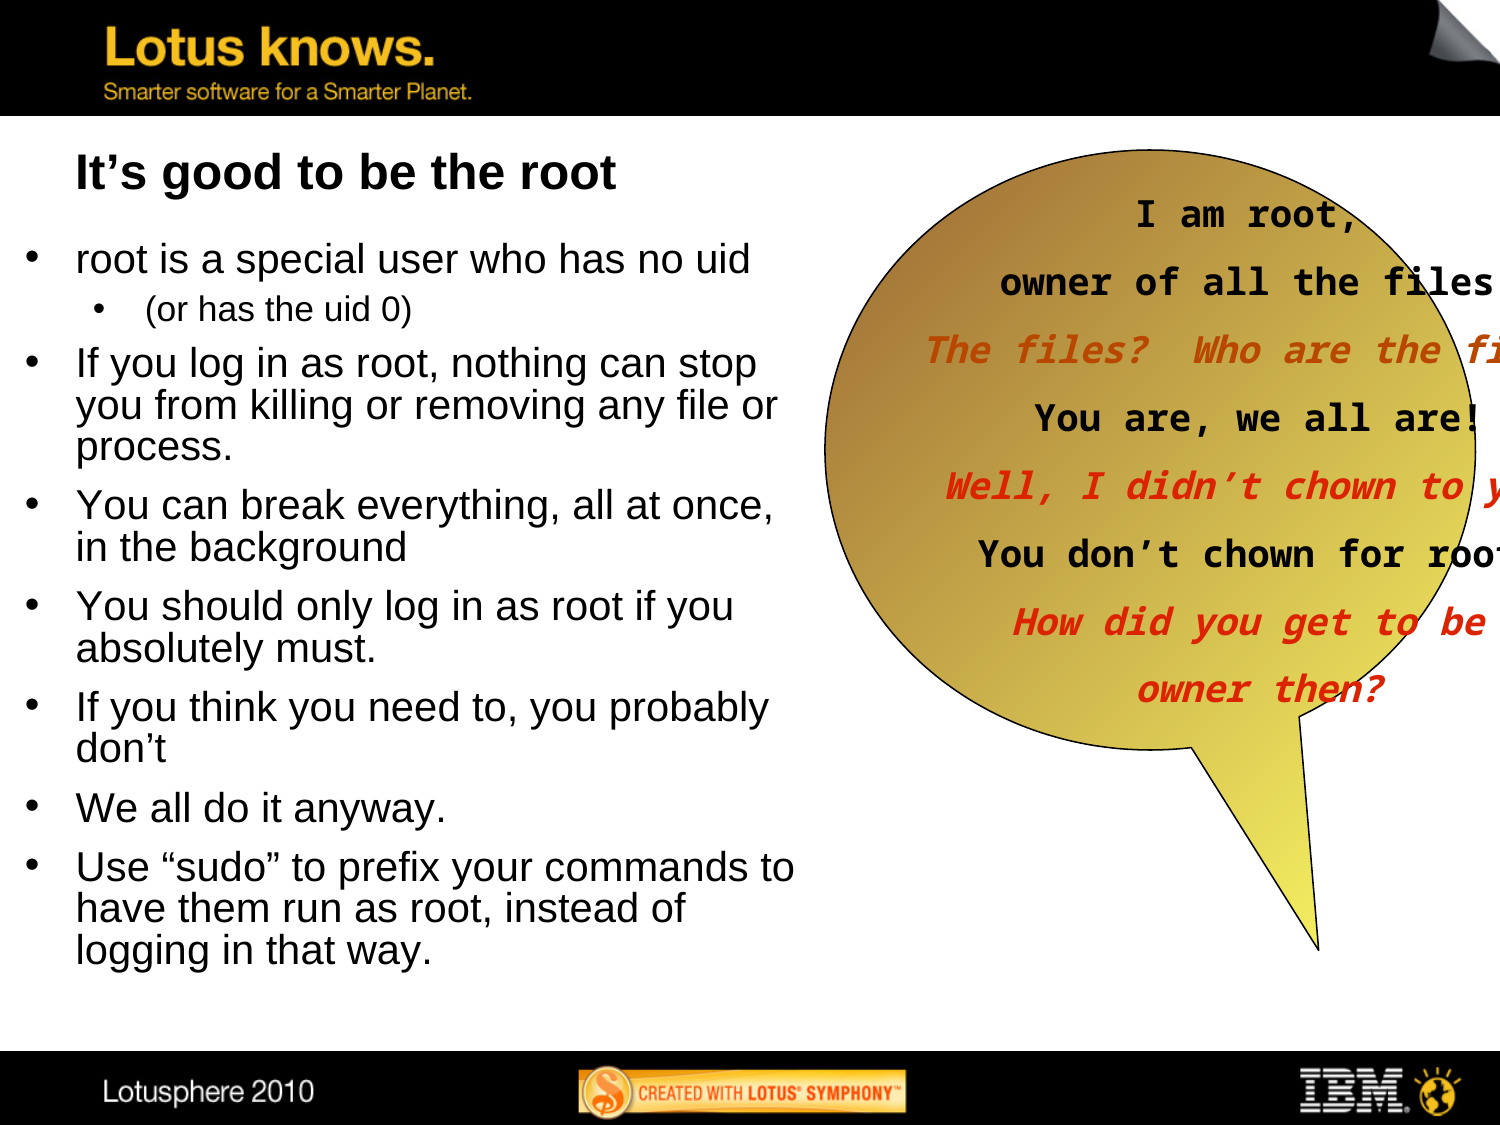

# It’s good to be the root
I am root,
owner of all the files!
The files? Who are the files?
You are, we all are!
Well, I didn’t chown to you.
You don’t chown for root.
How did you get to be
owner then?
root is a special user who has no uid
 (or has the uid 0)
If you log in as root, nothing can stop you from killing or removing any file or process.
You can break everything, all at once, in the background
You should only log in as root if you absolutely must.
If you think you need to, you probably don’t
We all do it anyway.
Use “sudo” to prefix your commands to have them run as root, instead of logging in that way.